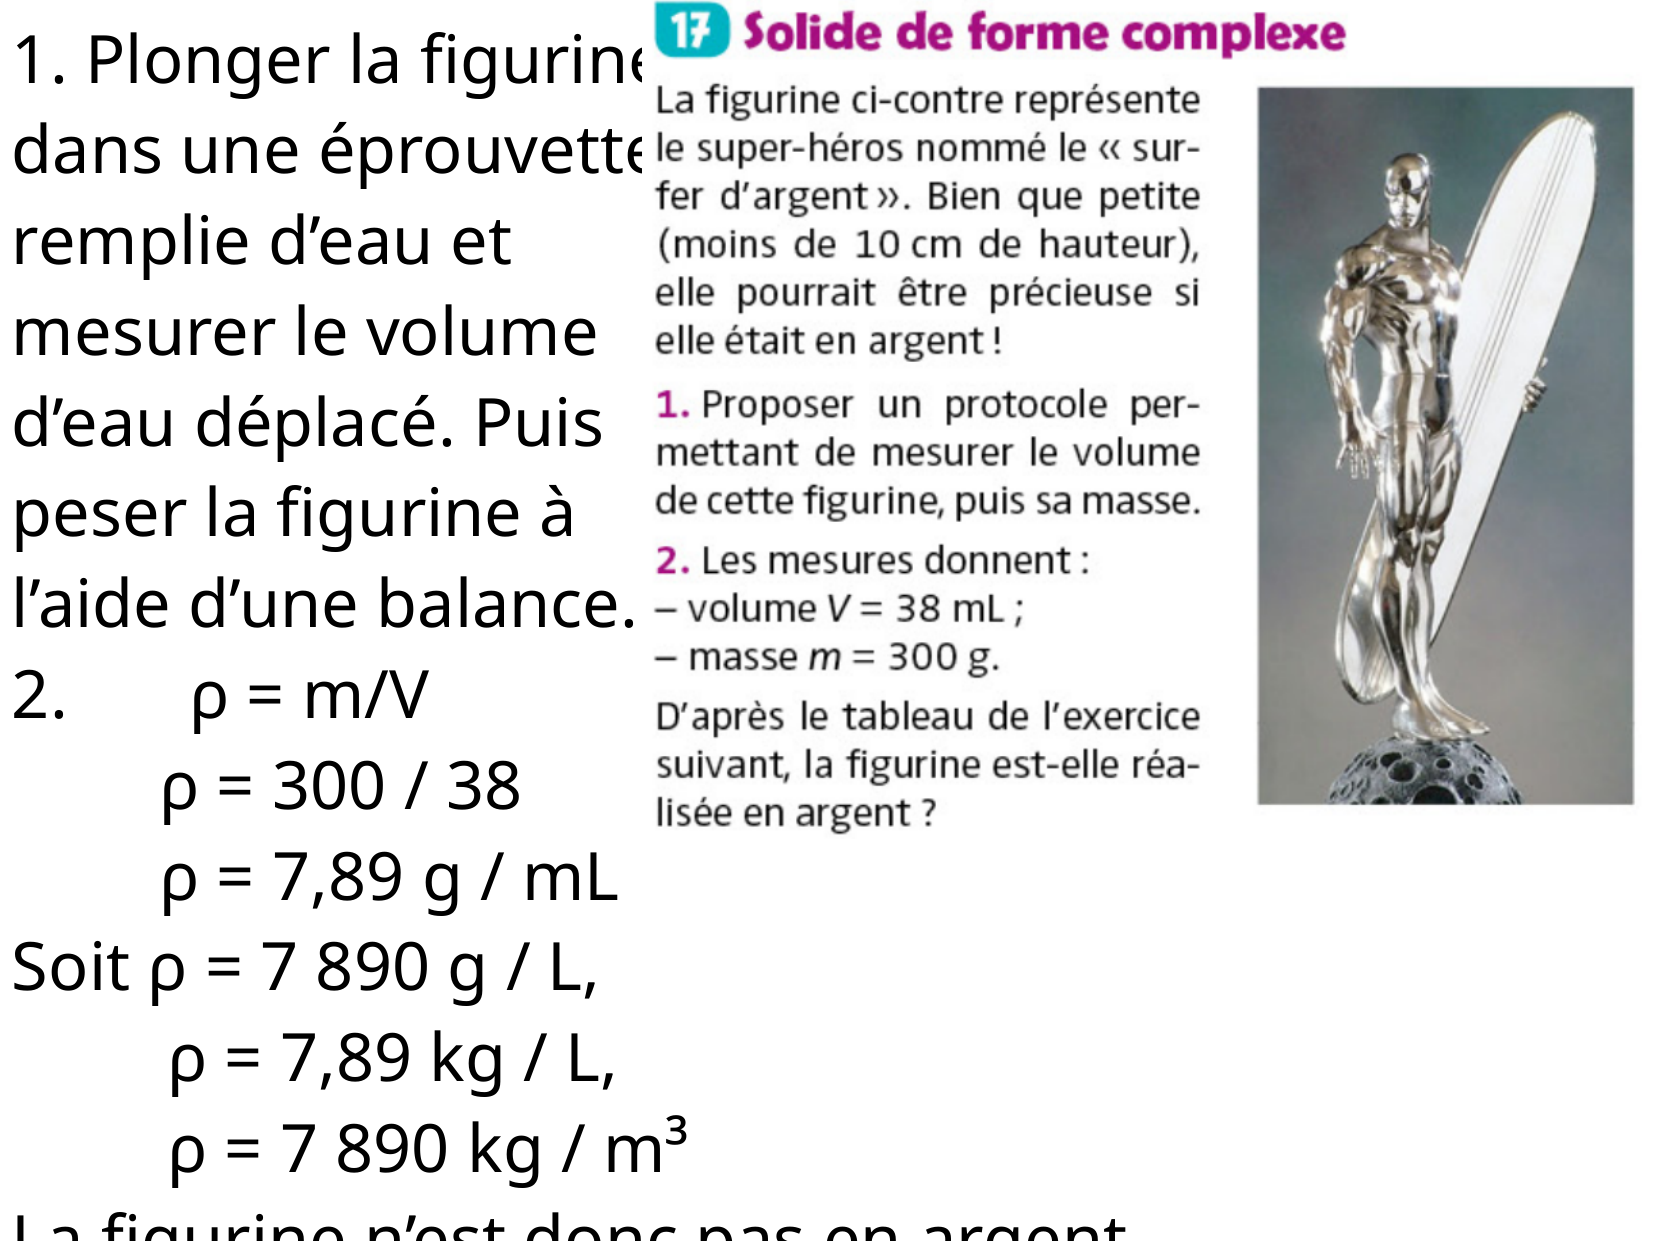

# 1. 	Plonger la figurine dans une éprouvette remplie d’eau et mesurer le volume d’eau déplacé. Puis peser la figurine à l’aide d’une balance.
2. 	 ρ = m/V
		ρ = 300 / 38
		ρ = 7,89 g / mL
Soit ρ = 7 890 g / L,
 ρ = 7,89 kg / L,
 ρ = 7 890 kg / m³
La figurine n’est donc pas en argent.